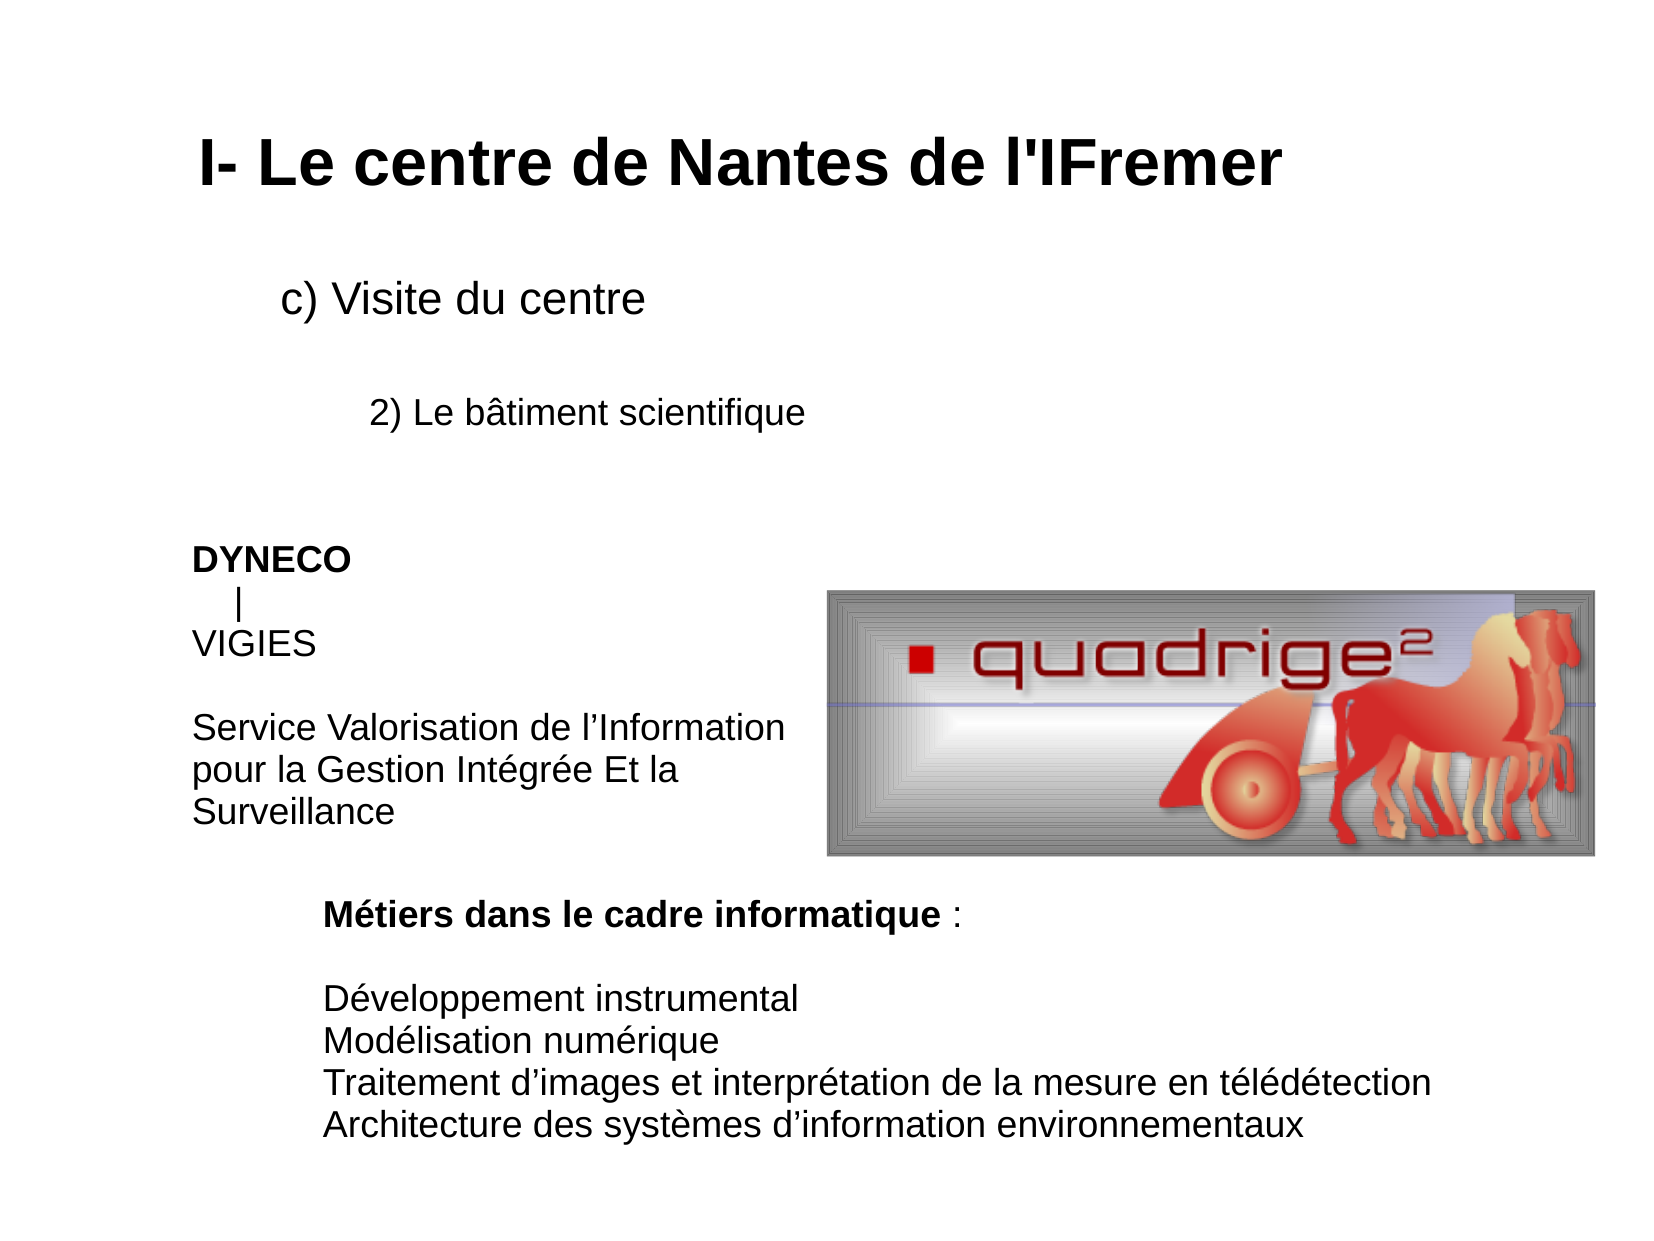

I- Le centre de Nantes de l'IFremer
c) Visite du centre
2) Le bâtiment scientifique
DYNECO
 |
VIGIES
Service Valorisation de l’Information pour la Gestion Intégrée Et la Surveillance
Métiers dans le cadre informatique :
Développement instrumental
Modélisation numérique
Traitement d’images et interprétation de la mesure en télédétection
Architecture des systèmes d’information environnementaux